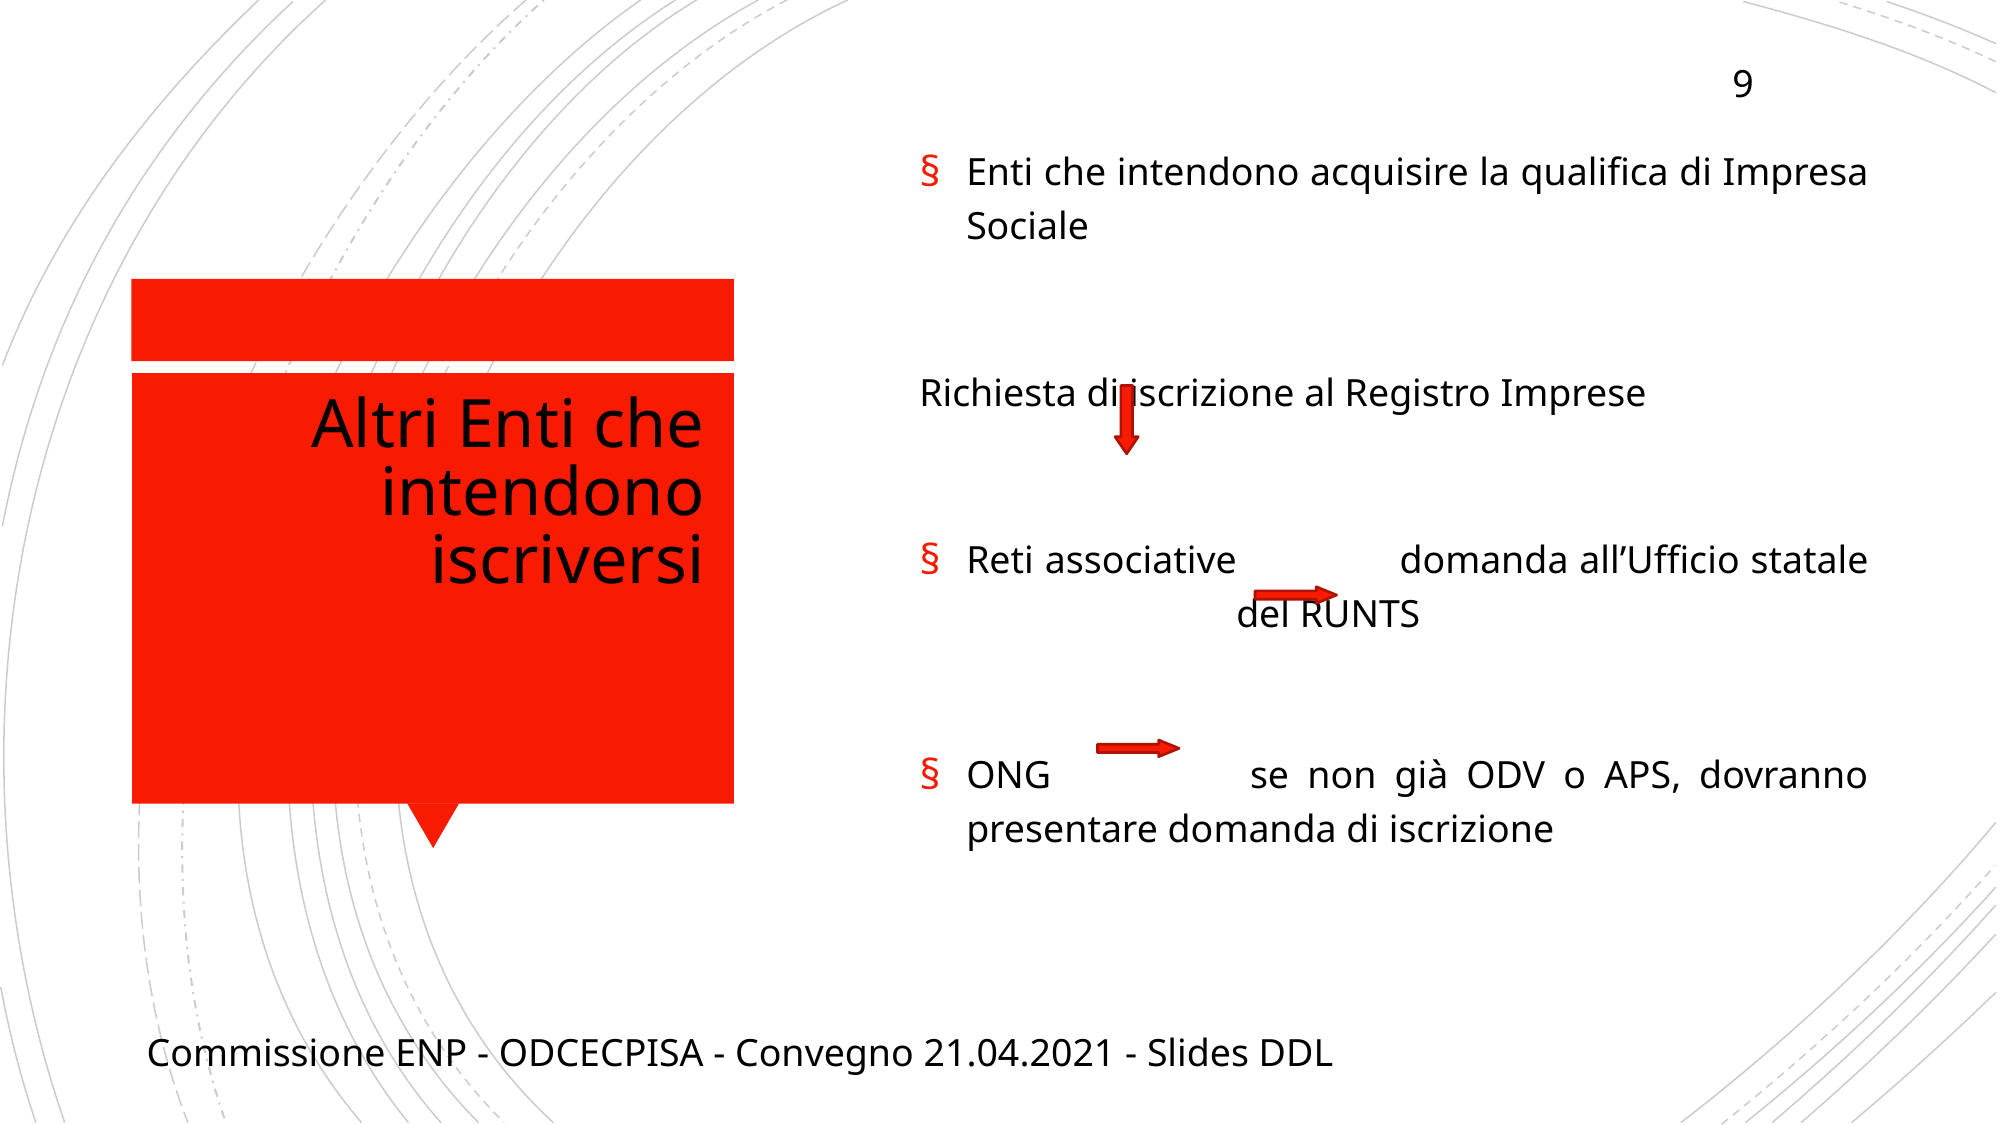

Enti che intendono acquisire la qualifica di Impresa Sociale
Richiesta di iscrizione al Registro Imprese
Reti associative 	 domanda all’Ufficio statale 			 del RUNTS
ONG se non già ODV o APS, dovranno presentare domanda di iscrizione
# Altri Enti che intendono iscriversi
Commissione ENP - ODCECPISA - Convegno 21.04.2021 - Slides DDL